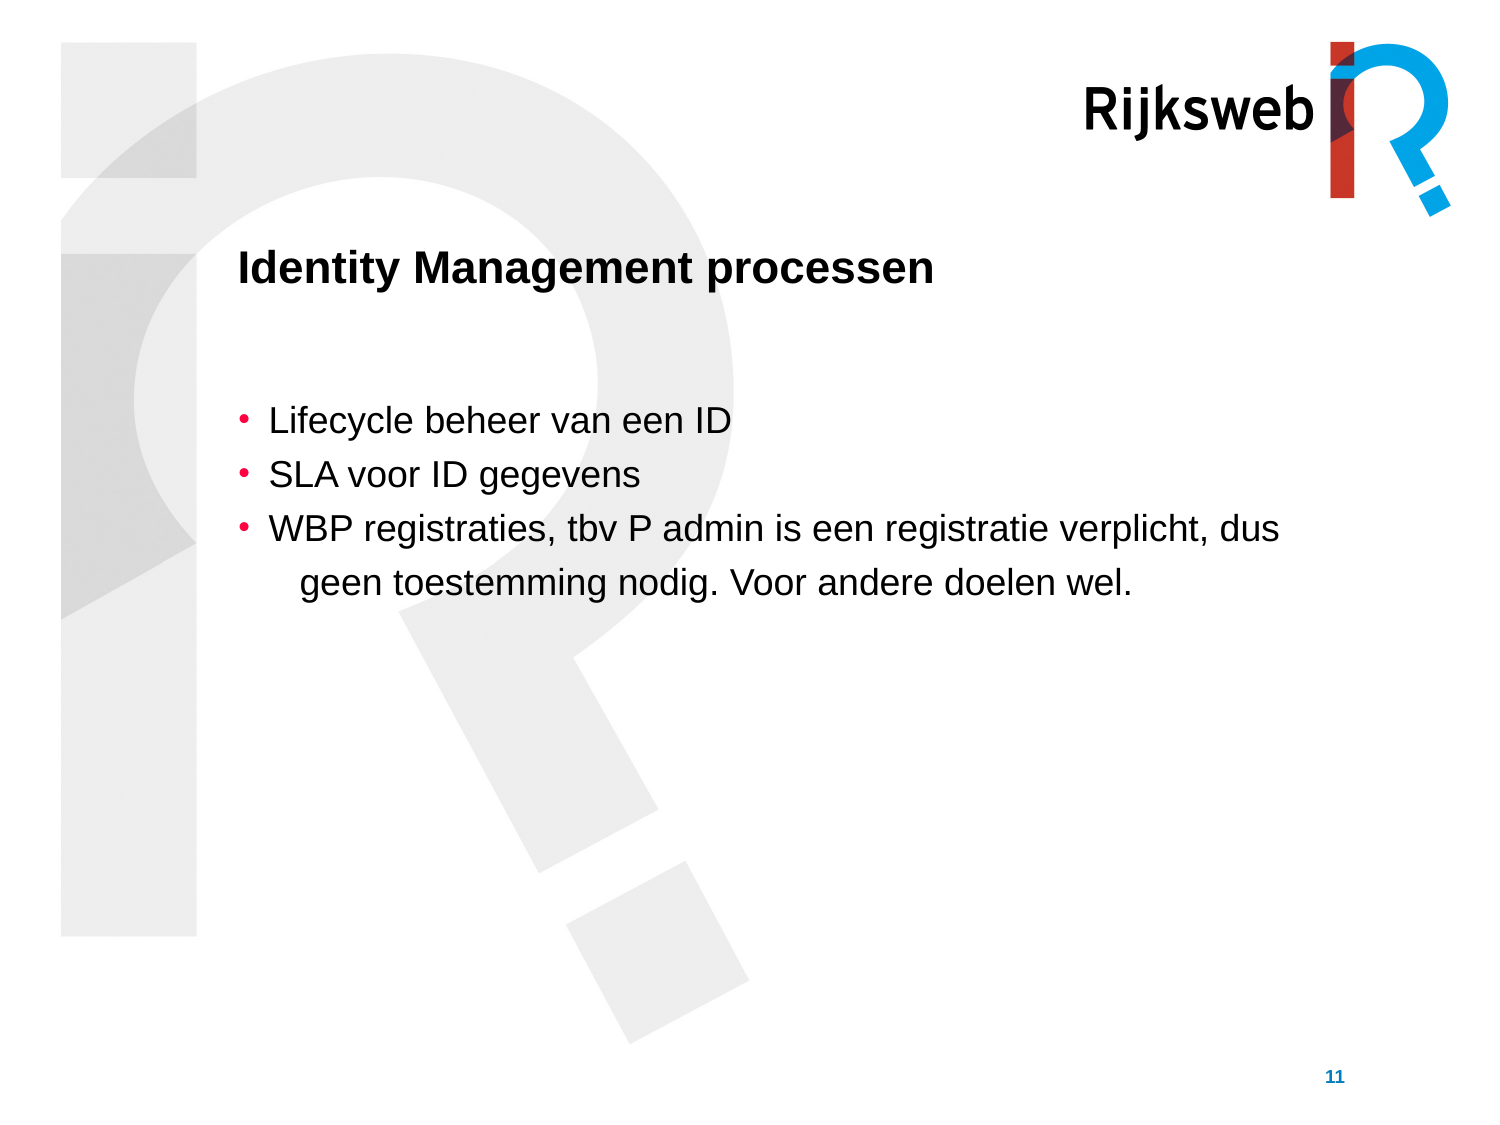

# Identity Management processen
Lifecycle beheer van een ID
SLA voor ID gegevens
WBP registraties, tbv P admin is een registratie verplicht, dus geen toestemming nodig. Voor andere doelen wel.